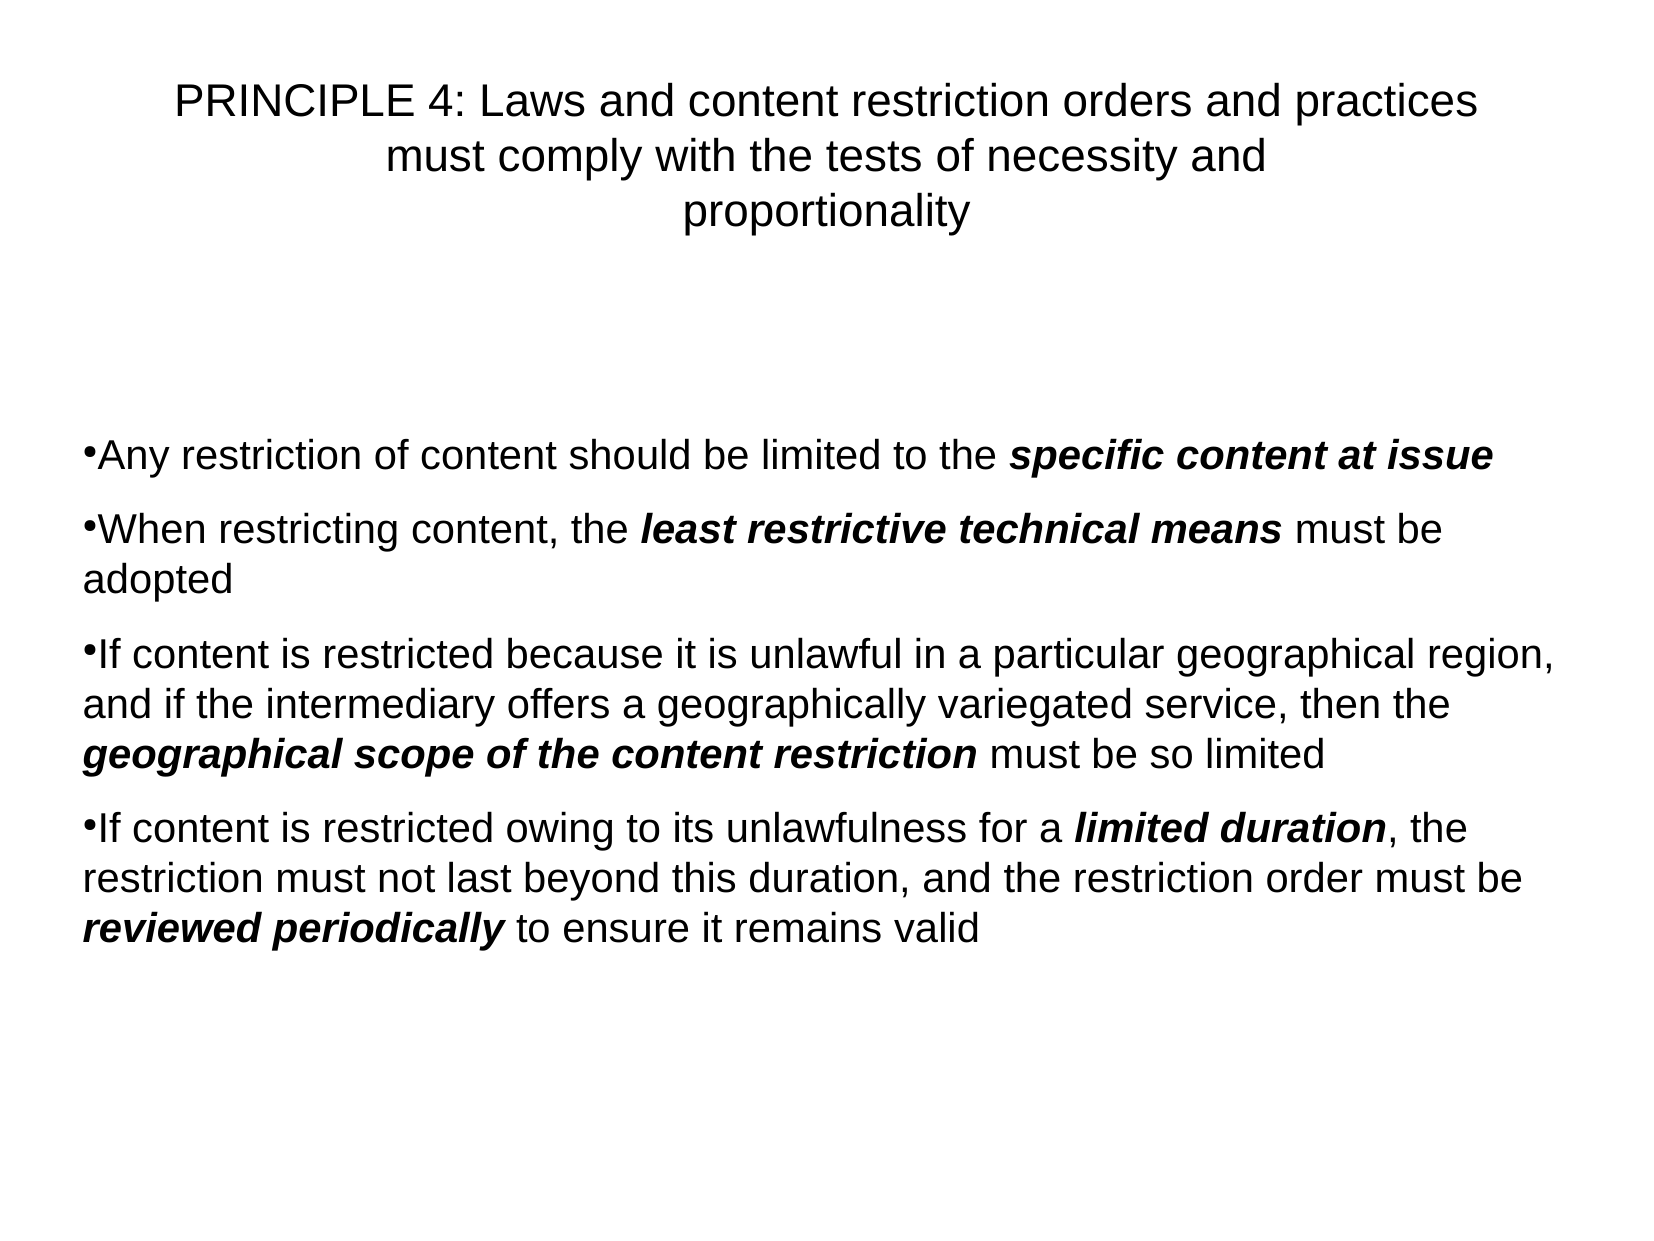

# PRINCIPLE 4: Laws and content restriction orders and practices must comply with the tests of necessity and proportionality
Any restriction of content should be limited to the specific content at issue
When restricting content, the least restrictive technical means must be adopted
If content is restricted because it is unlawful in a particular geographical region, and if the intermediary offers a geographically variegated service, then the geographical scope of the content restriction must be so limited
If content is restricted owing to its unlawfulness for a limited duration, the restriction must not last beyond this duration, and the restriction order must be reviewed periodically to ensure it remains valid